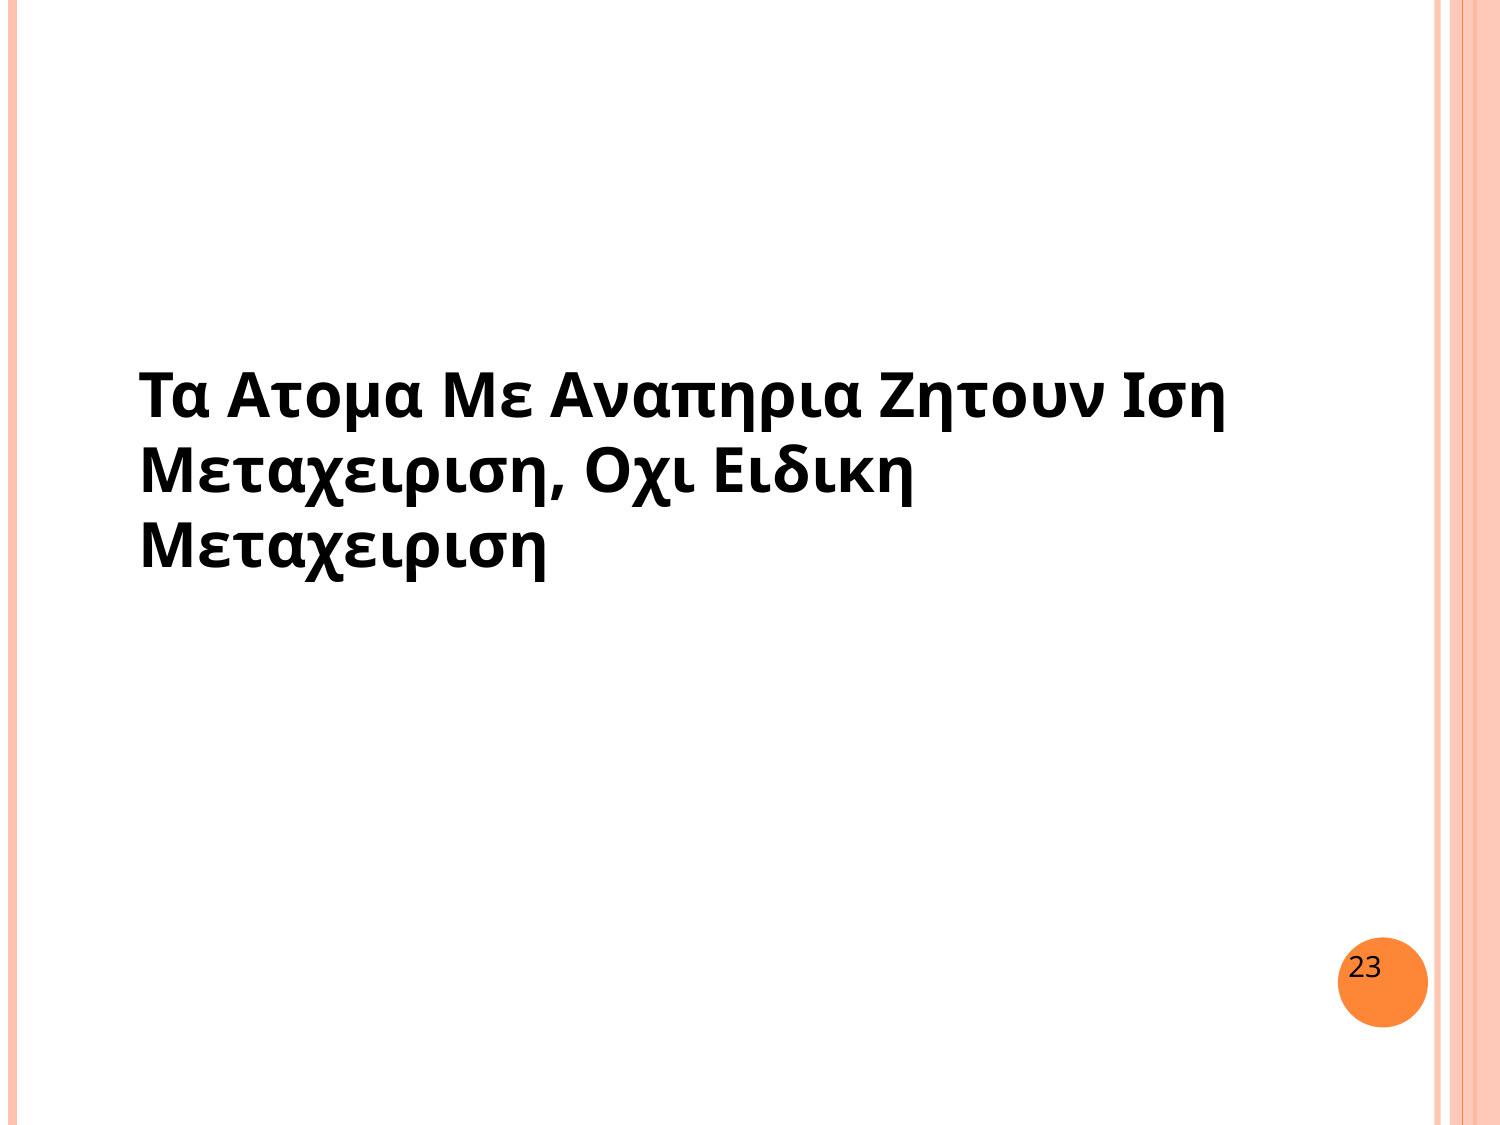

# Τα Ατομα Με Αναπηρια Ζητουν Ιση Μεταχειριση, Οχι Ειδικη Μεταχειριση